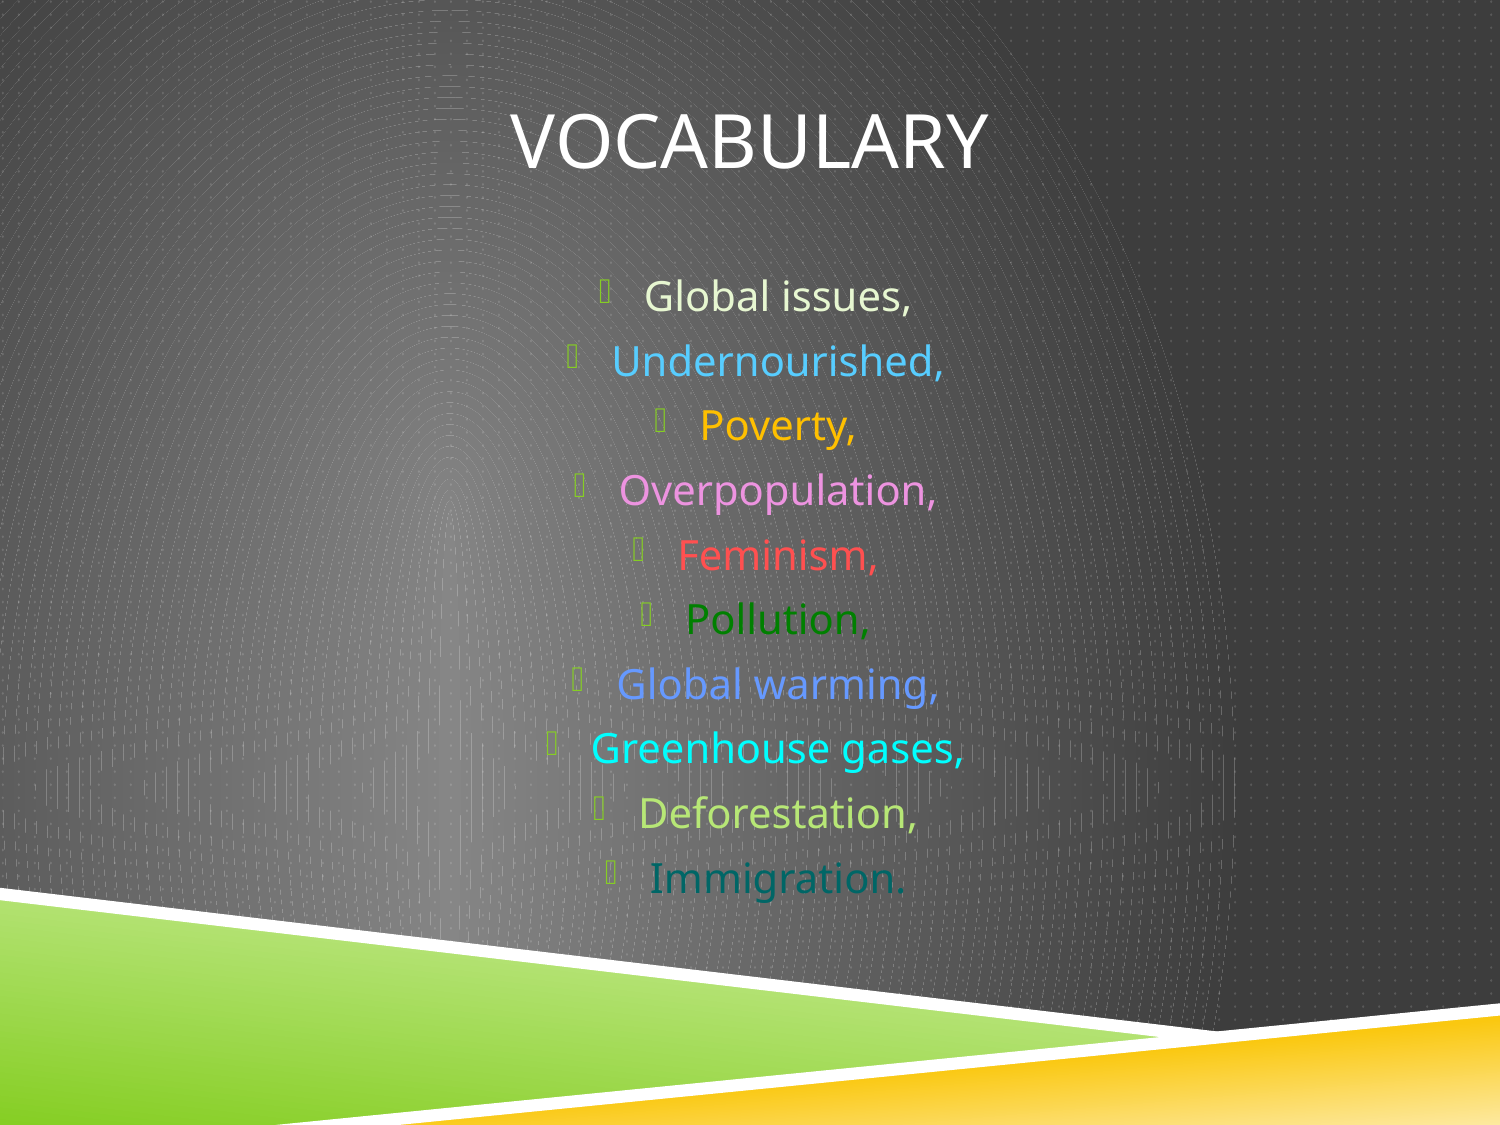

# VOCABULARY
Global issues,
Undernourished,
Poverty,
Overpopulation,
Feminism,
Pollution,
Global warming,
Greenhouse gases,
Deforestation,
Immigration.